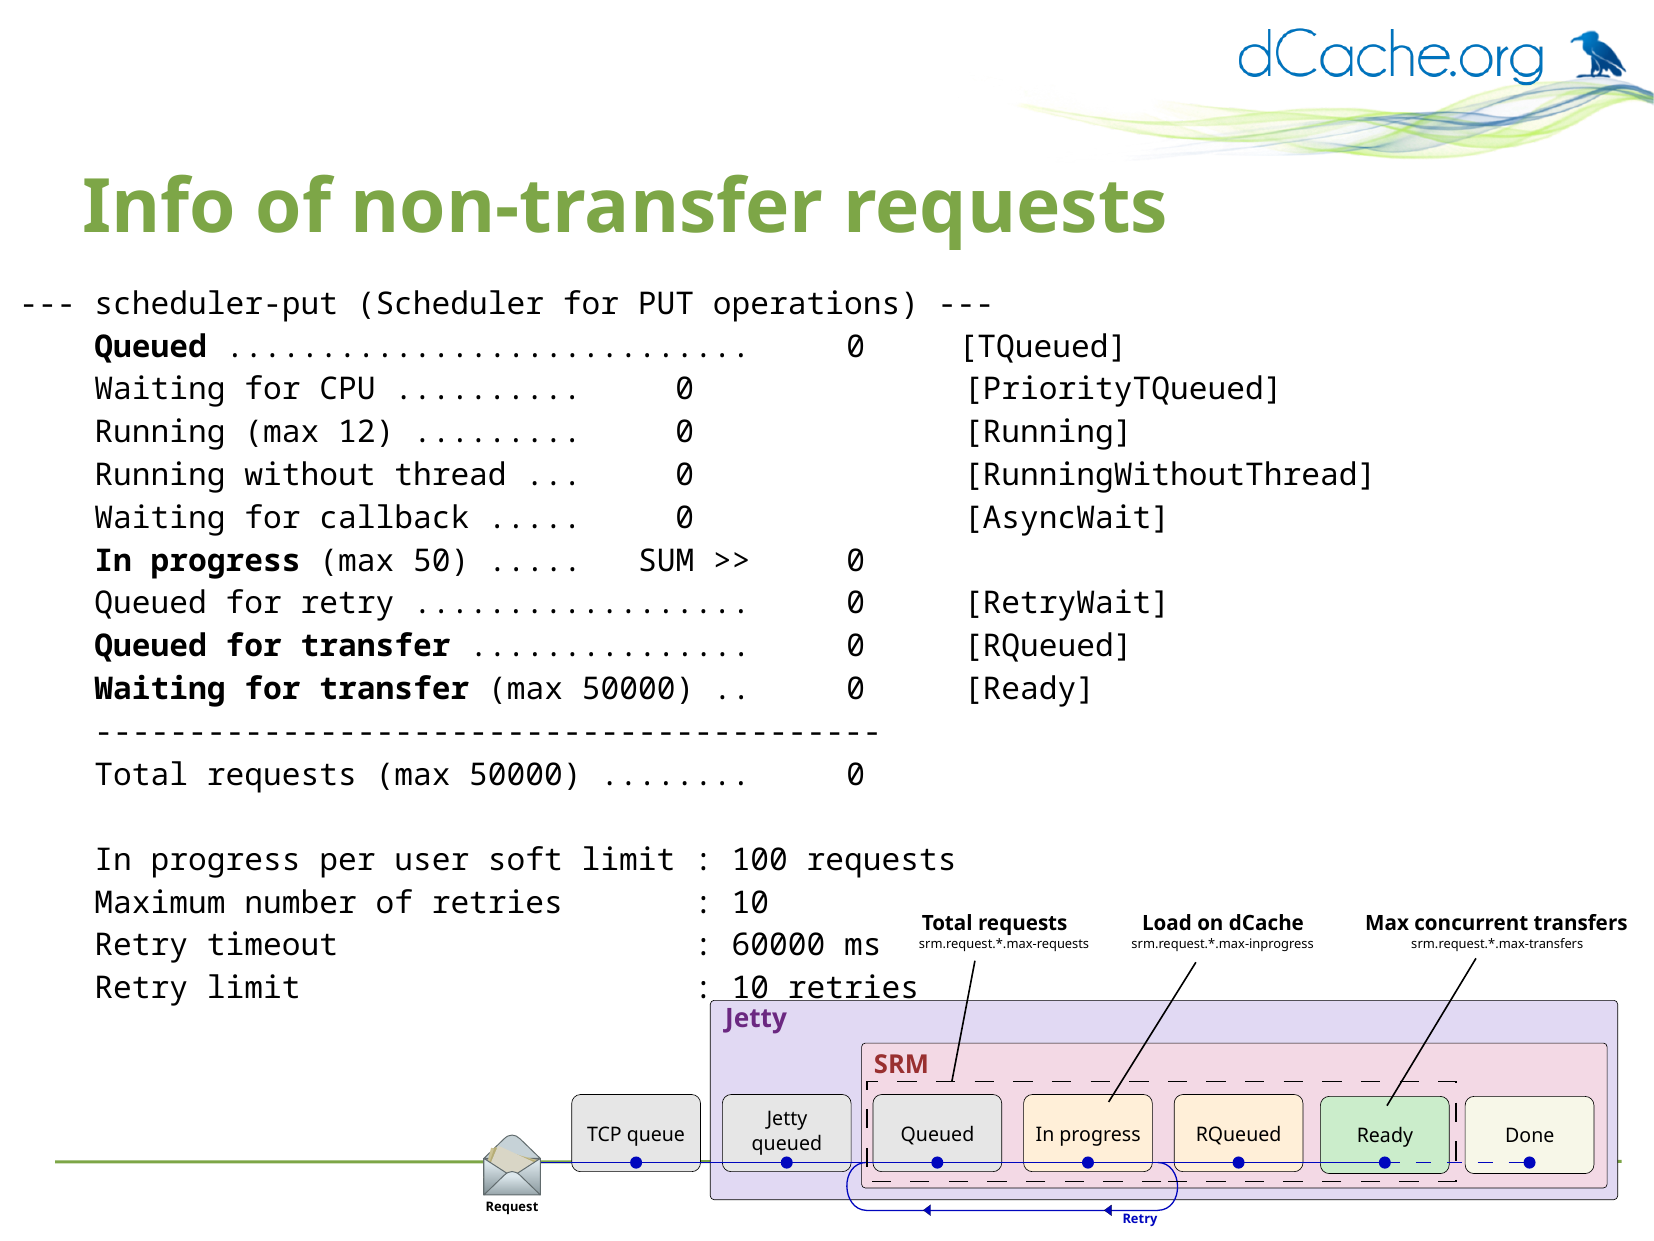

# Info of non-transfer requests
--- scheduler-put (Scheduler for PUT operations) ---
 Queued ............................	0 [TQueued]
 Waiting for CPU .......... 0		[PriorityTQueued]
 Running (max 12) ......... 0		[Running]
 Running without thread ... 0		[RunningWithoutThread]
 Waiting for callback ..... 0		[AsyncWait]
 In progress (max 50) ..... SUM >>	0
 Queued for retry ..................	0	[RetryWait]
 Queued for transfer ...............	0	[RQueued]
 Waiting for transfer (max 50000) ..	0	[Ready]
 ------------------------------------------
 Total requests (max 50000) ........	0
 In progress per user soft limit : 100 requests
 Maximum number of retries : 10
 Retry timeout : 60000 ms
 Retry limit : 10 retries